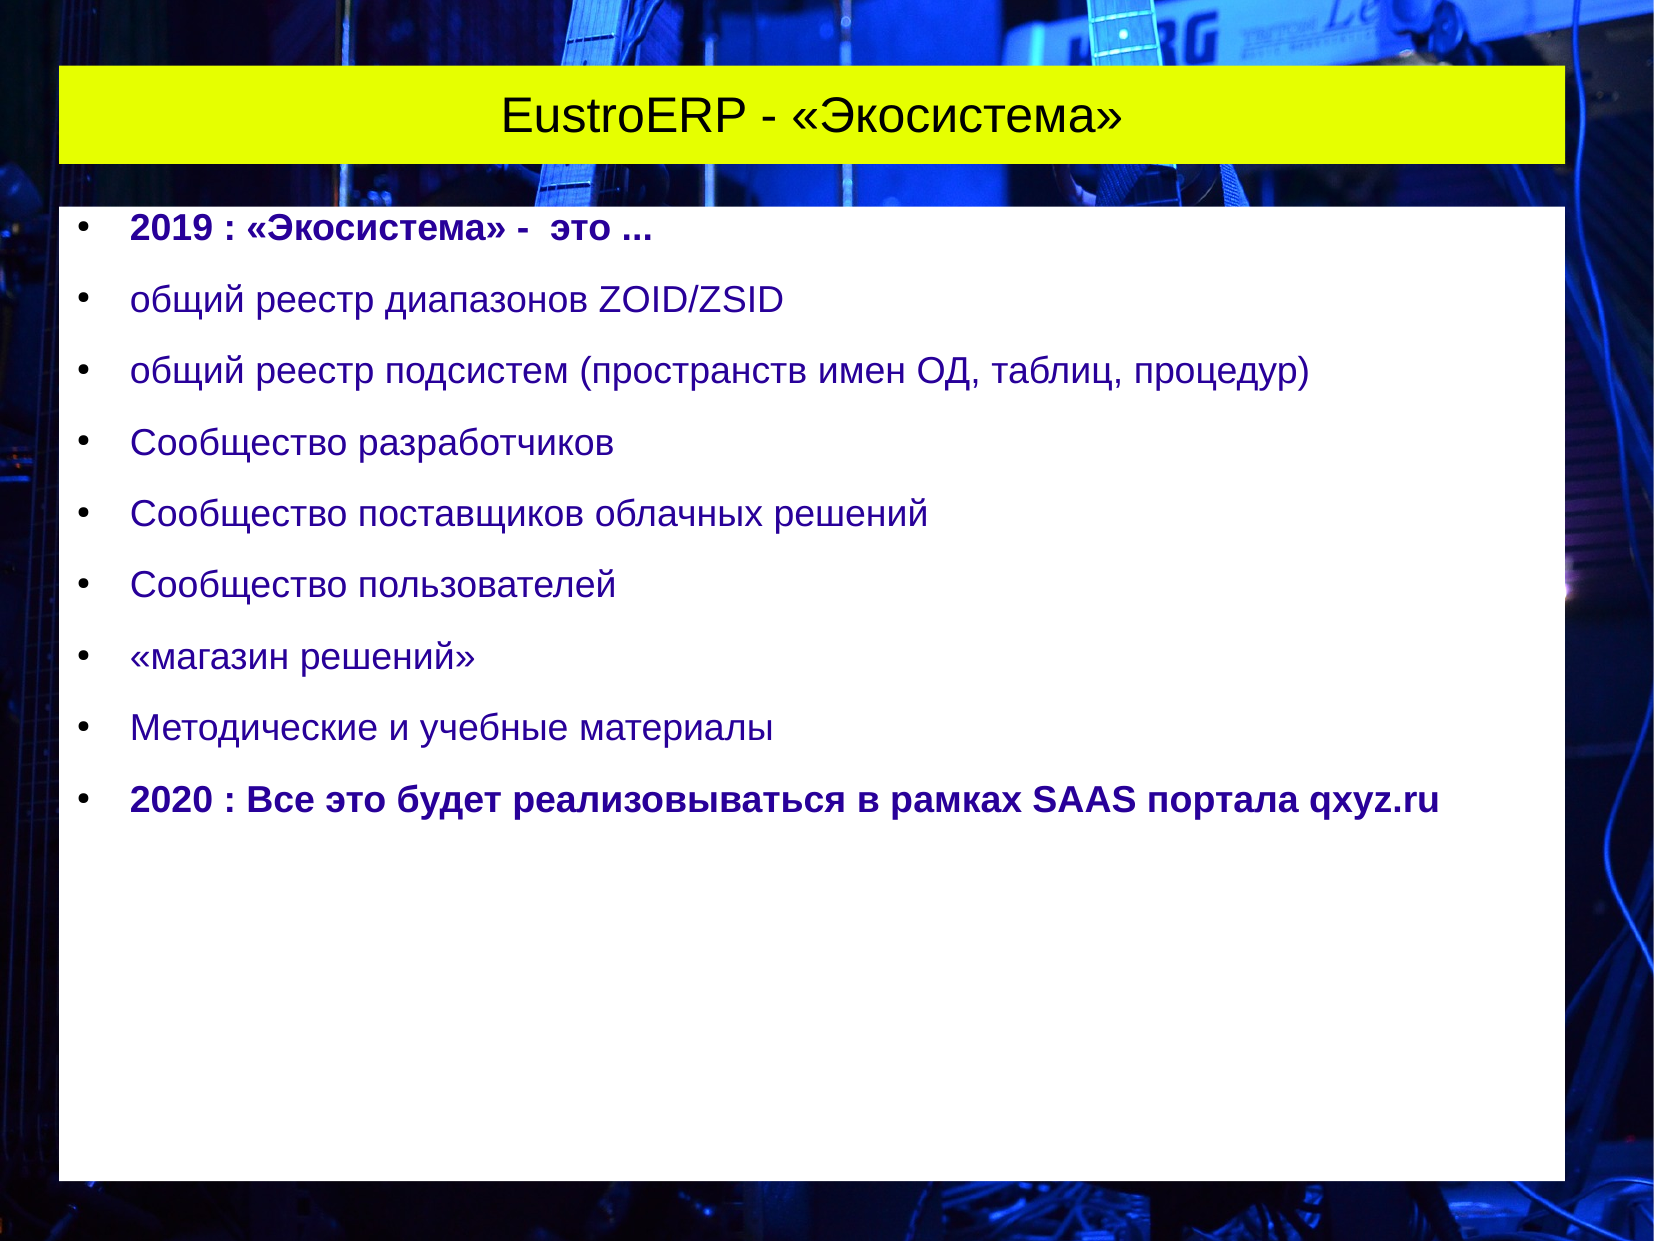

# EustroERP - «Экосистема»
2019 : «Экосистема» - это ...
общий реестр диапазонов ZOID/ZSID
общий реестр подсистем (пространств имен ОД, таблиц, процедур)
Сообщество разработчиков
Сообщество поставщиков облачных решений
Сообщество пользователей
«магазин решений»
Методические и учебные материалы
2020 : Все это будет реализовываться в рамках SAAS портала qxyz.ru